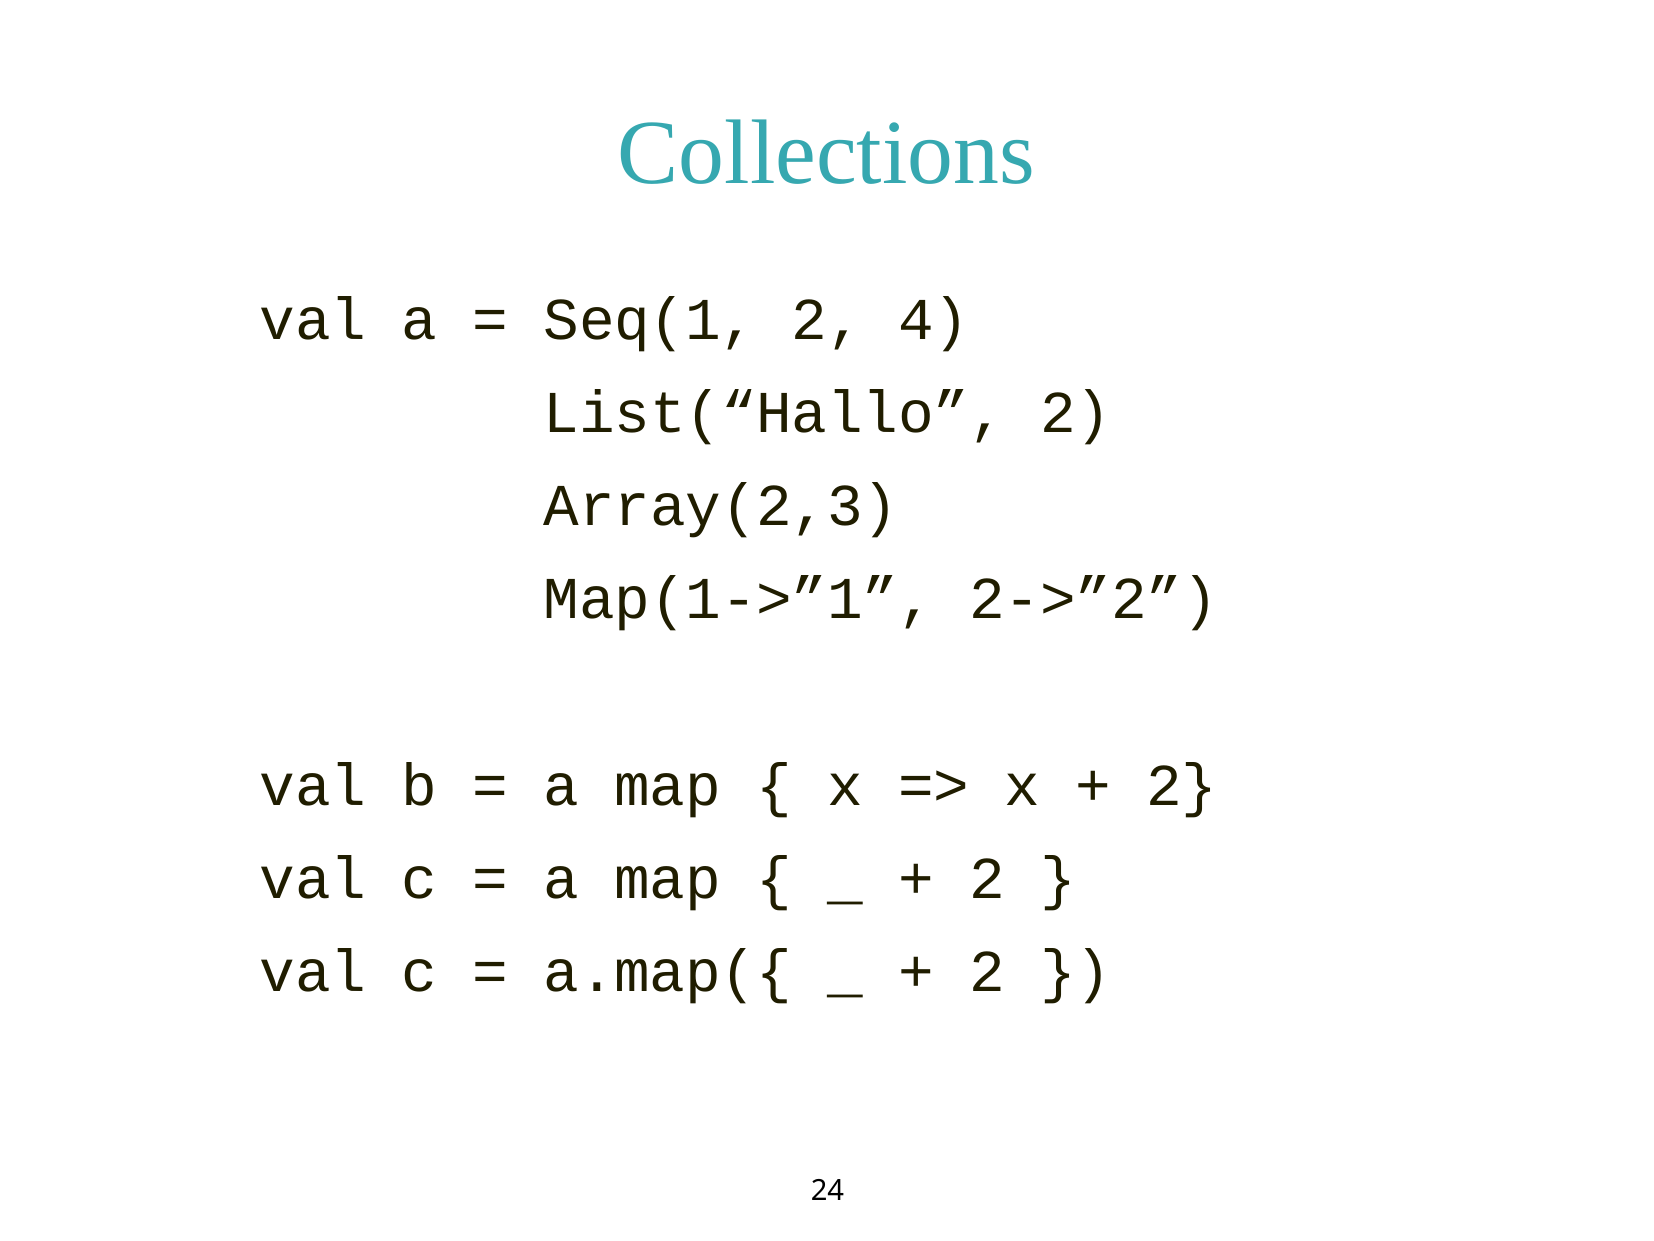

# Collections
val a = Seq(1, 2, 4)
 List(“Hallo”, 2)
 Array(2,3)
 Map(1->”1”, 2->”2”)
val b = a map { x => x + 2}
val c = a map { _ + 2 }
val c = a.map({ _ + 2 })
24